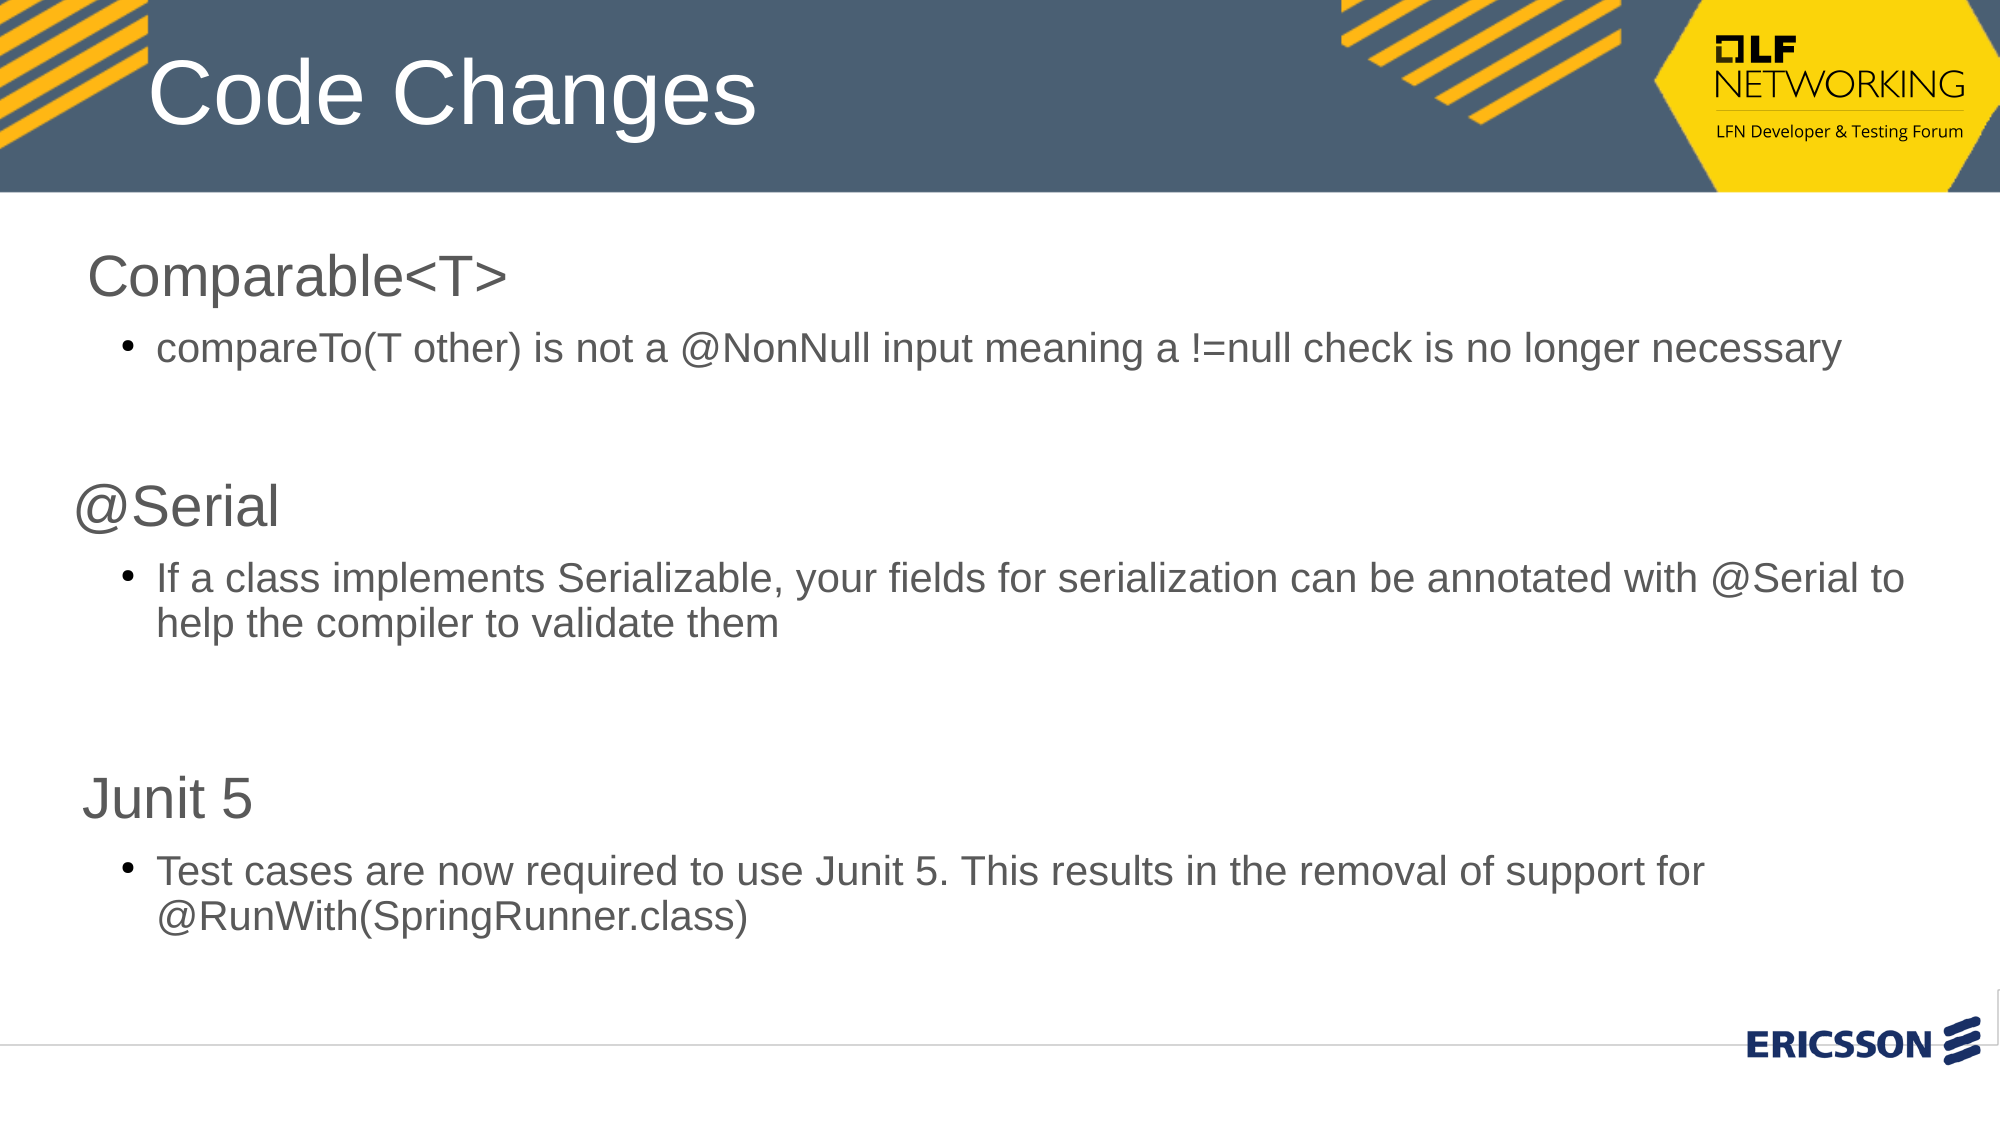

Code Changes
# Comparable<T>
compareTo(T other) is not a @NonNull input meaning a !=null check is no longer necessary
 @Serial
If a class implements Serializable, your fields for serialization can be annotated with @Serial to help the compiler to validate them
 Junit 5
Test cases are now required to use Junit 5. This results in the removal of support for @RunWith(SpringRunner.class)